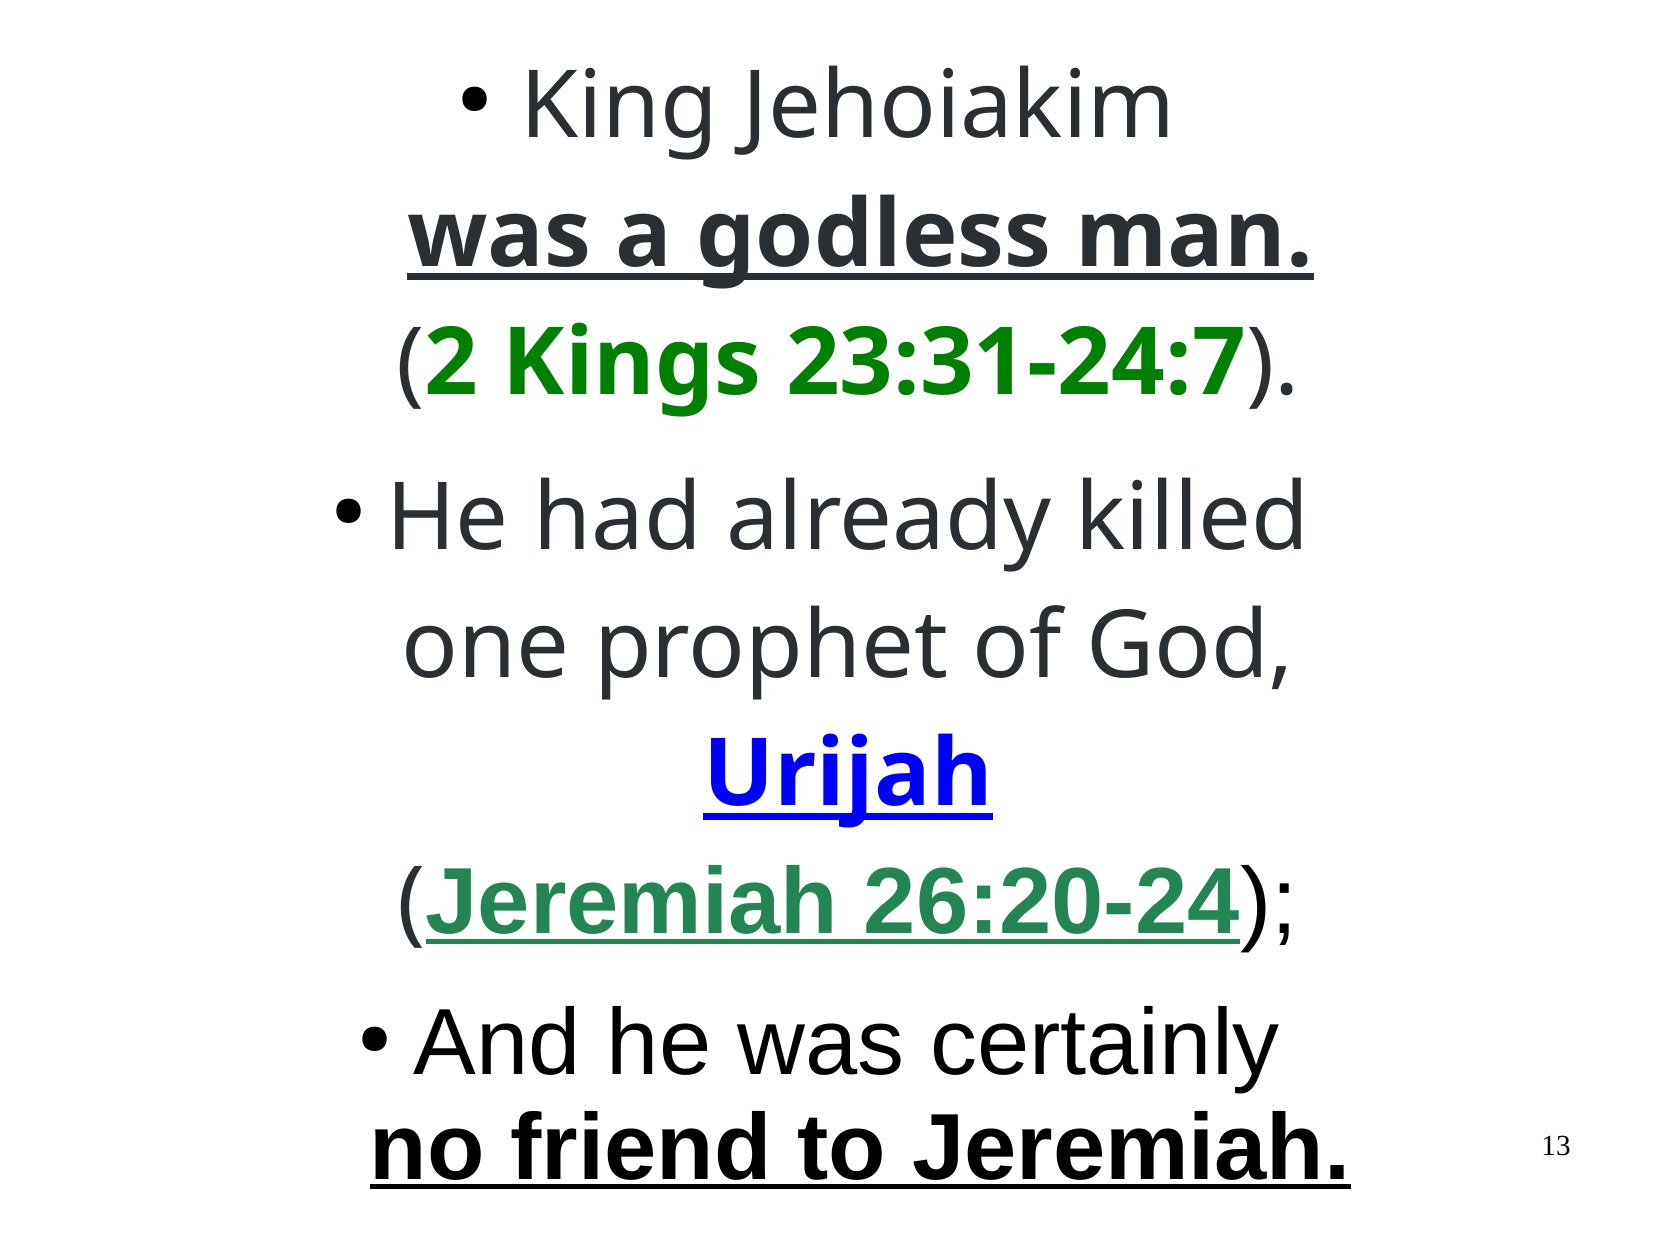

# King Jehoiakim was a godless man. (2 Kings 23:31-24:7).
He had already killed
one prophet of God,
Urijah
(Jeremiah 26:20-24);
And he was certainly
no friend to Jeremiah.
13